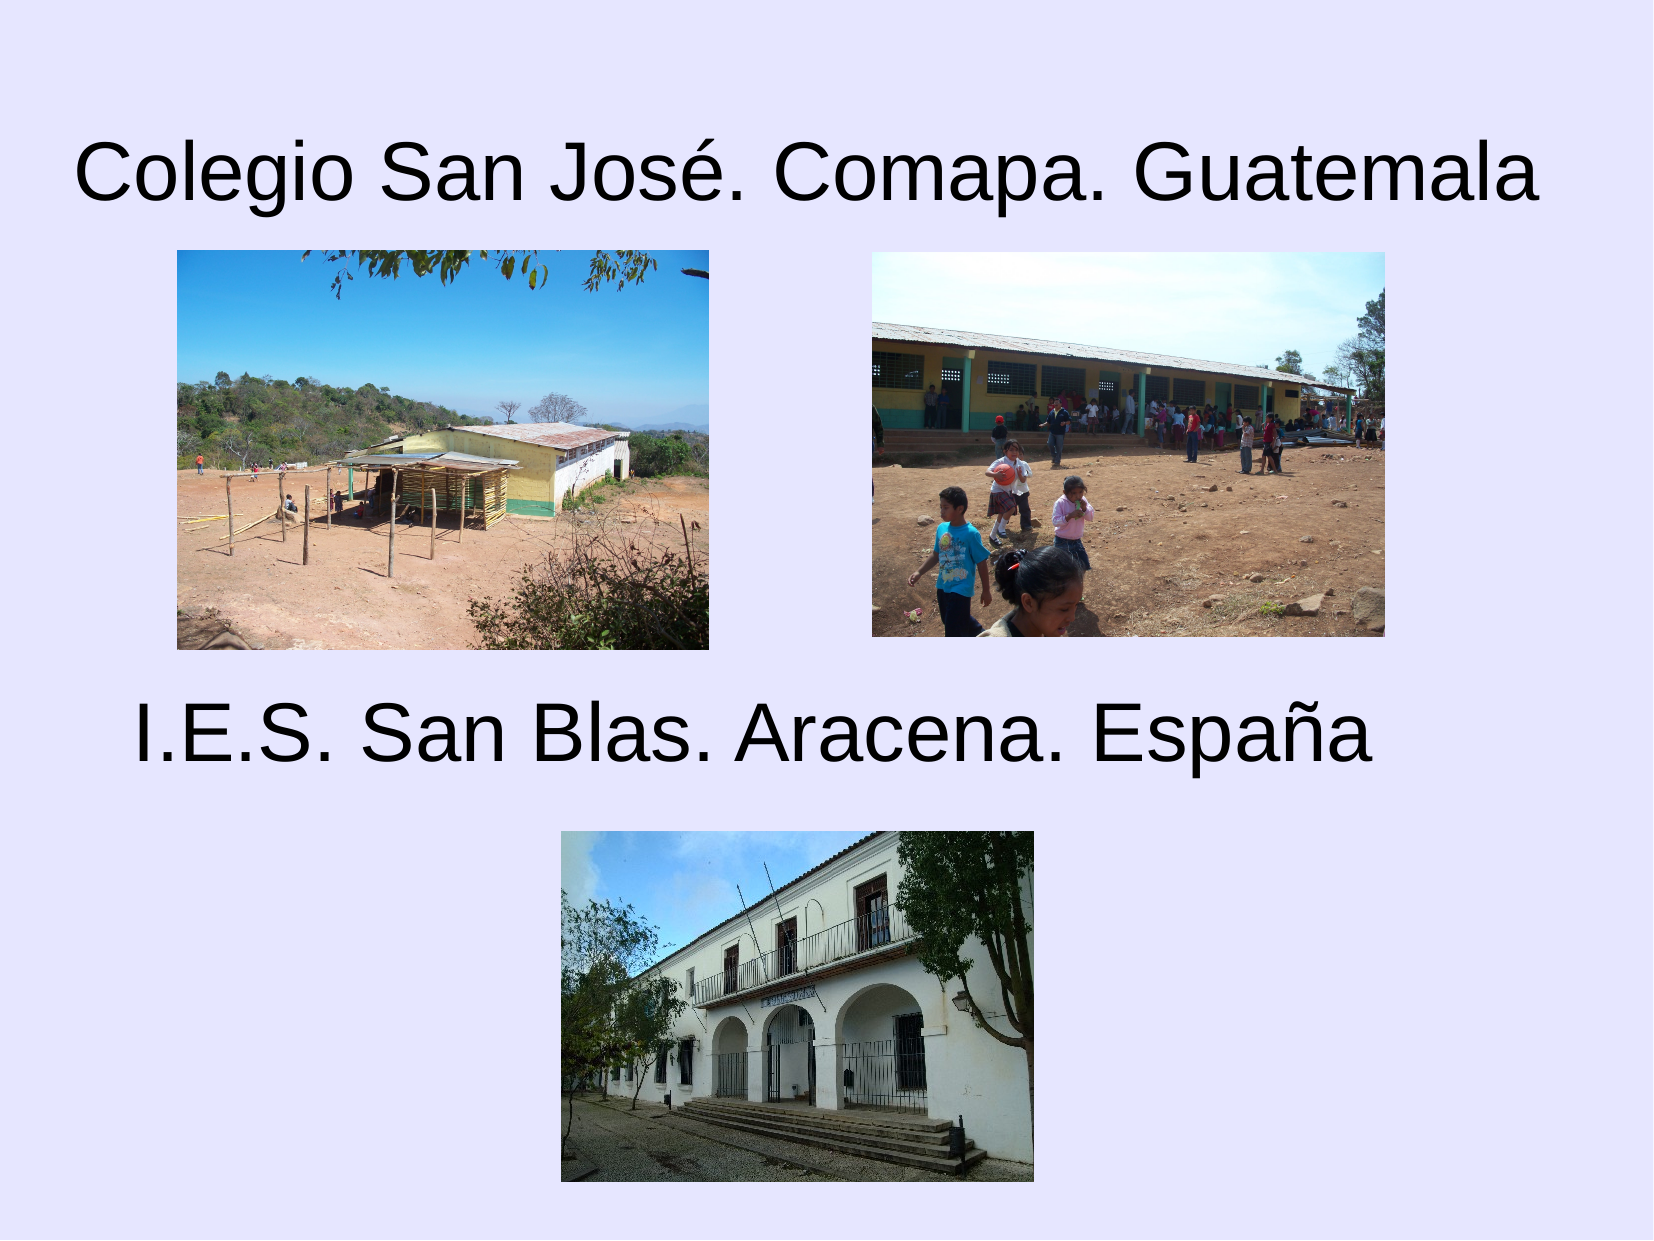

Colegio San José. Comapa. Guatemala
I.E.S. San Blas. Aracena. España